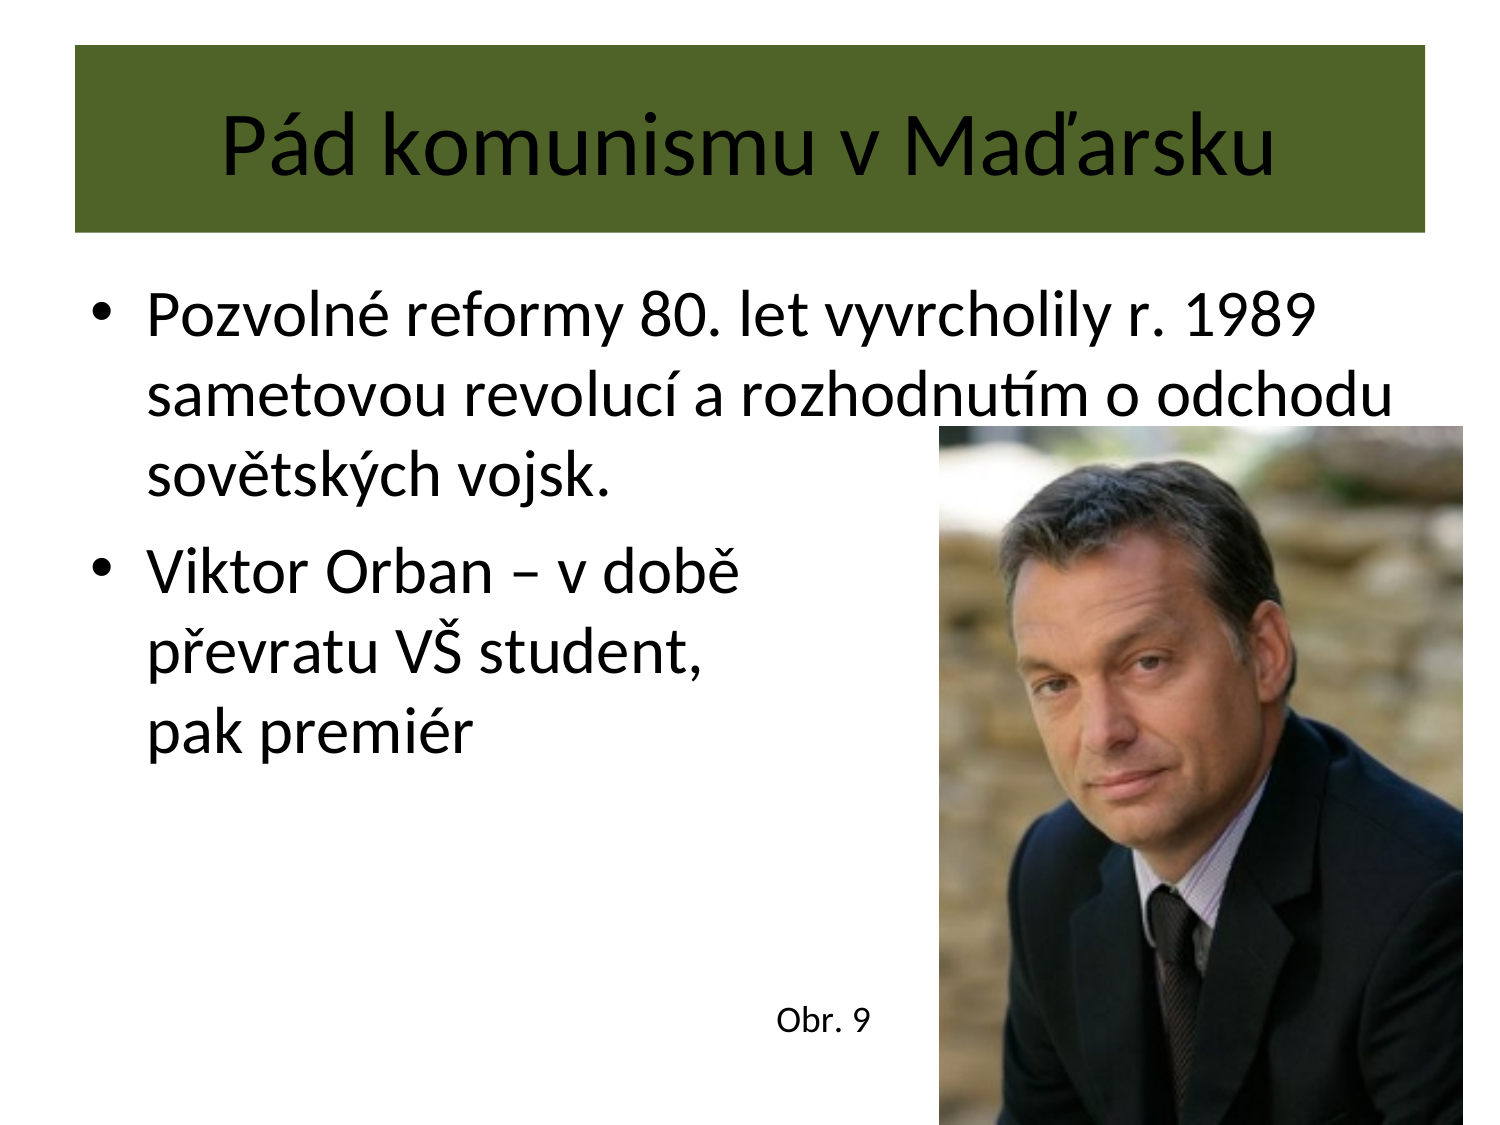

# Pád komunismu v Maďarsku
Pozvolné reformy 80. let vyvrcholily r. 1989 sametovou revolucí a rozhodnutím o odchodu sovětských vojsk.
Viktor Orban – v době
převratu VŠ student,
pak premiér
Obr. 9